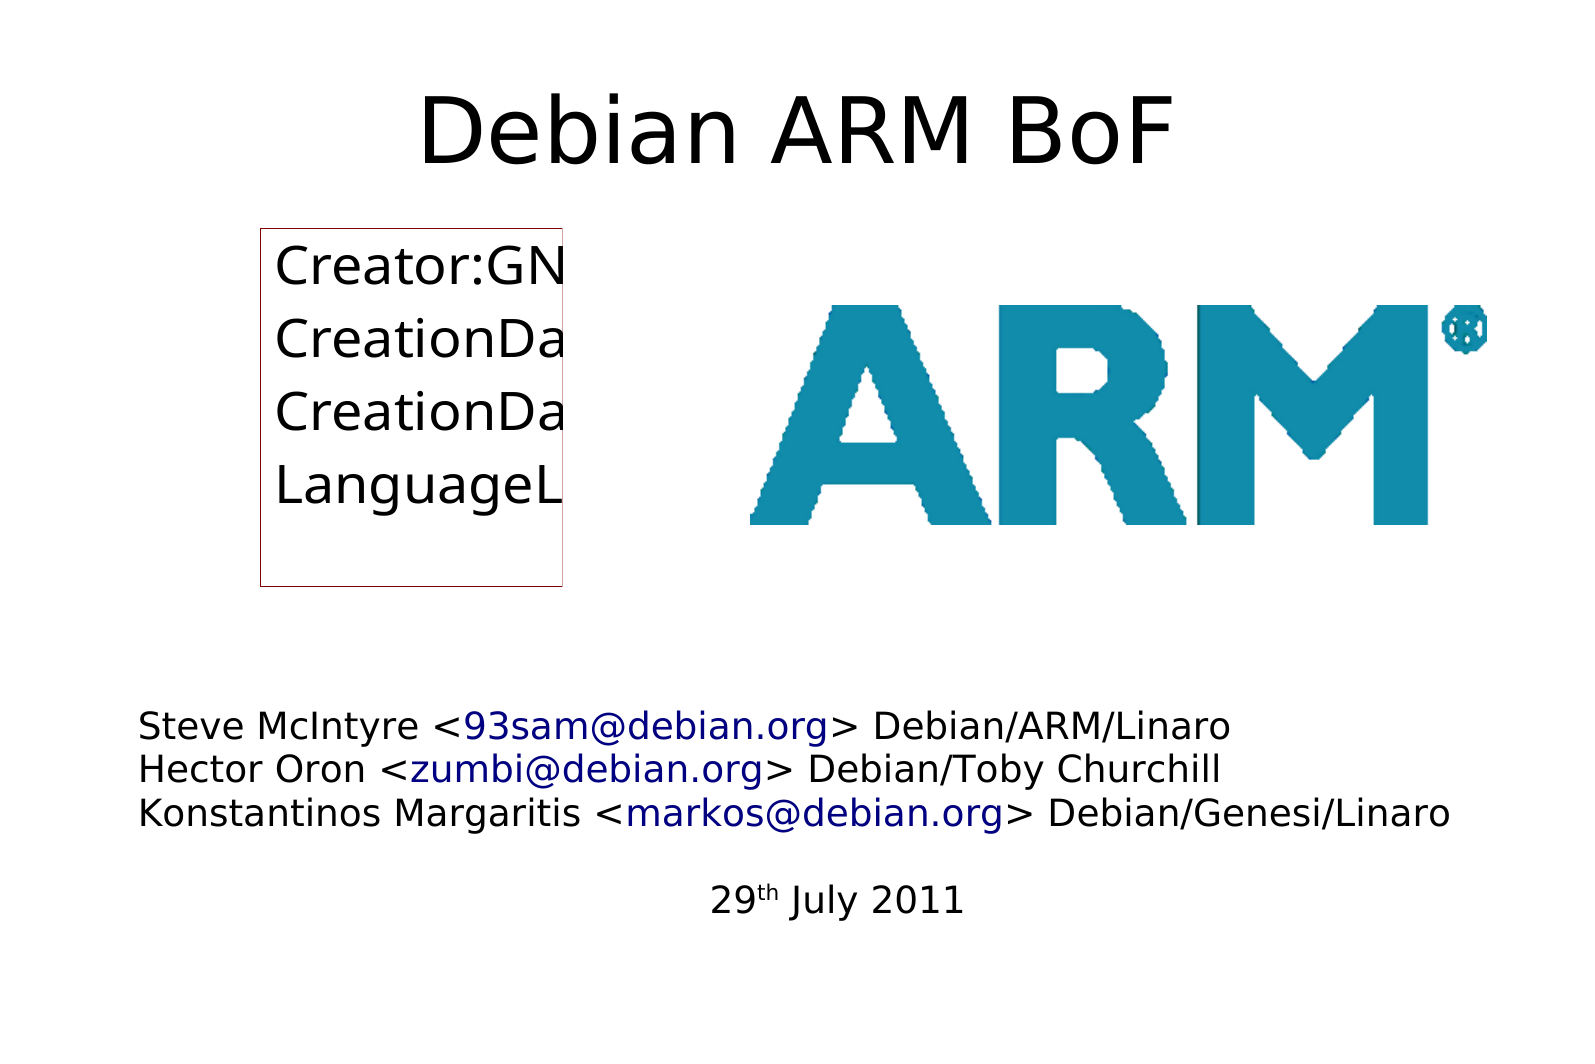

# Debian ARM BoF
Steve McIntyre <93sam@debian.org> Debian/ARM/Linaro
Hector Oron <zumbi@debian.org> Debian/Toby Churchill
Konstantinos Margaritis <markos@debian.org> Debian/Genesi/Linaro
29th July 2011
1